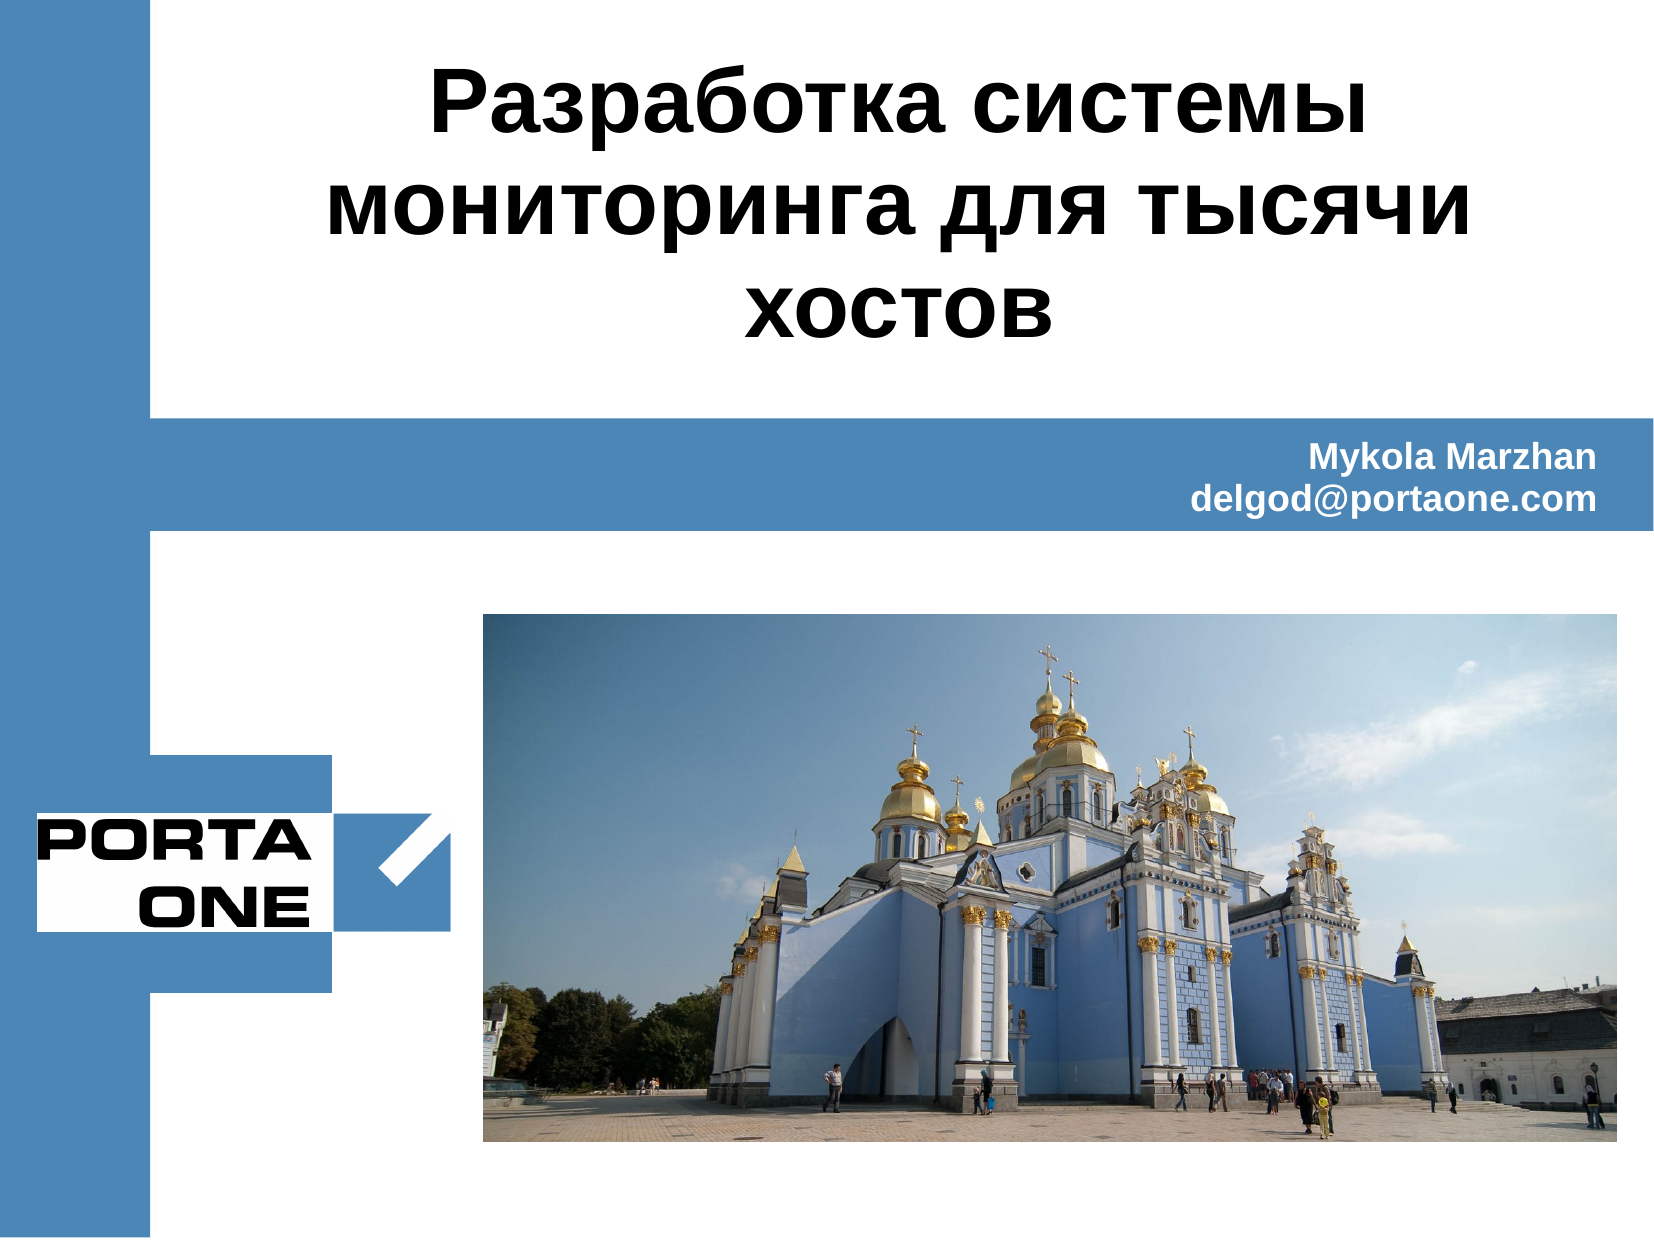

# Разработка системы мониторинга для тысячи хостов
Mykola Marzhan
delgod@portaone.com